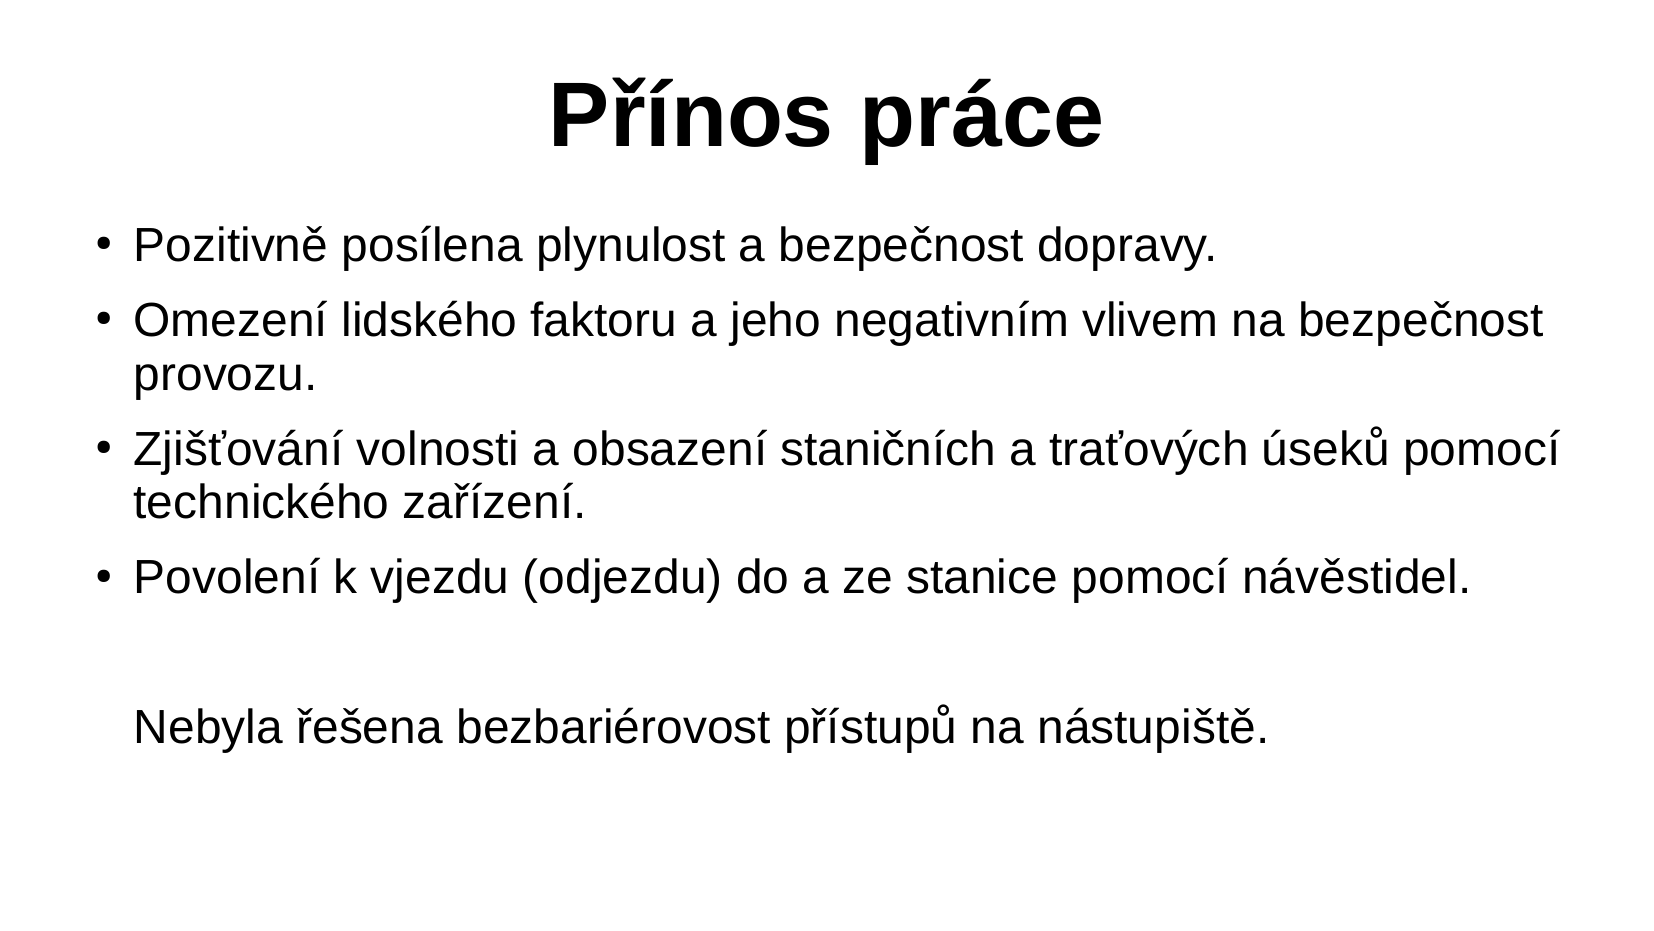

# Přínos práce
Pozitivně posílena plynulost a bezpečnost dopravy.
Omezení lidského faktoru a jeho negativním vlivem na bezpečnost provozu.
Zjišťování volnosti a obsazení staničních a traťových úseků pomocí technického zařízení.
Povolení k vjezdu (odjezdu) do a ze stanice pomocí návěstidel.
Nebyla řešena bezbariérovost přístupů na nástupiště.